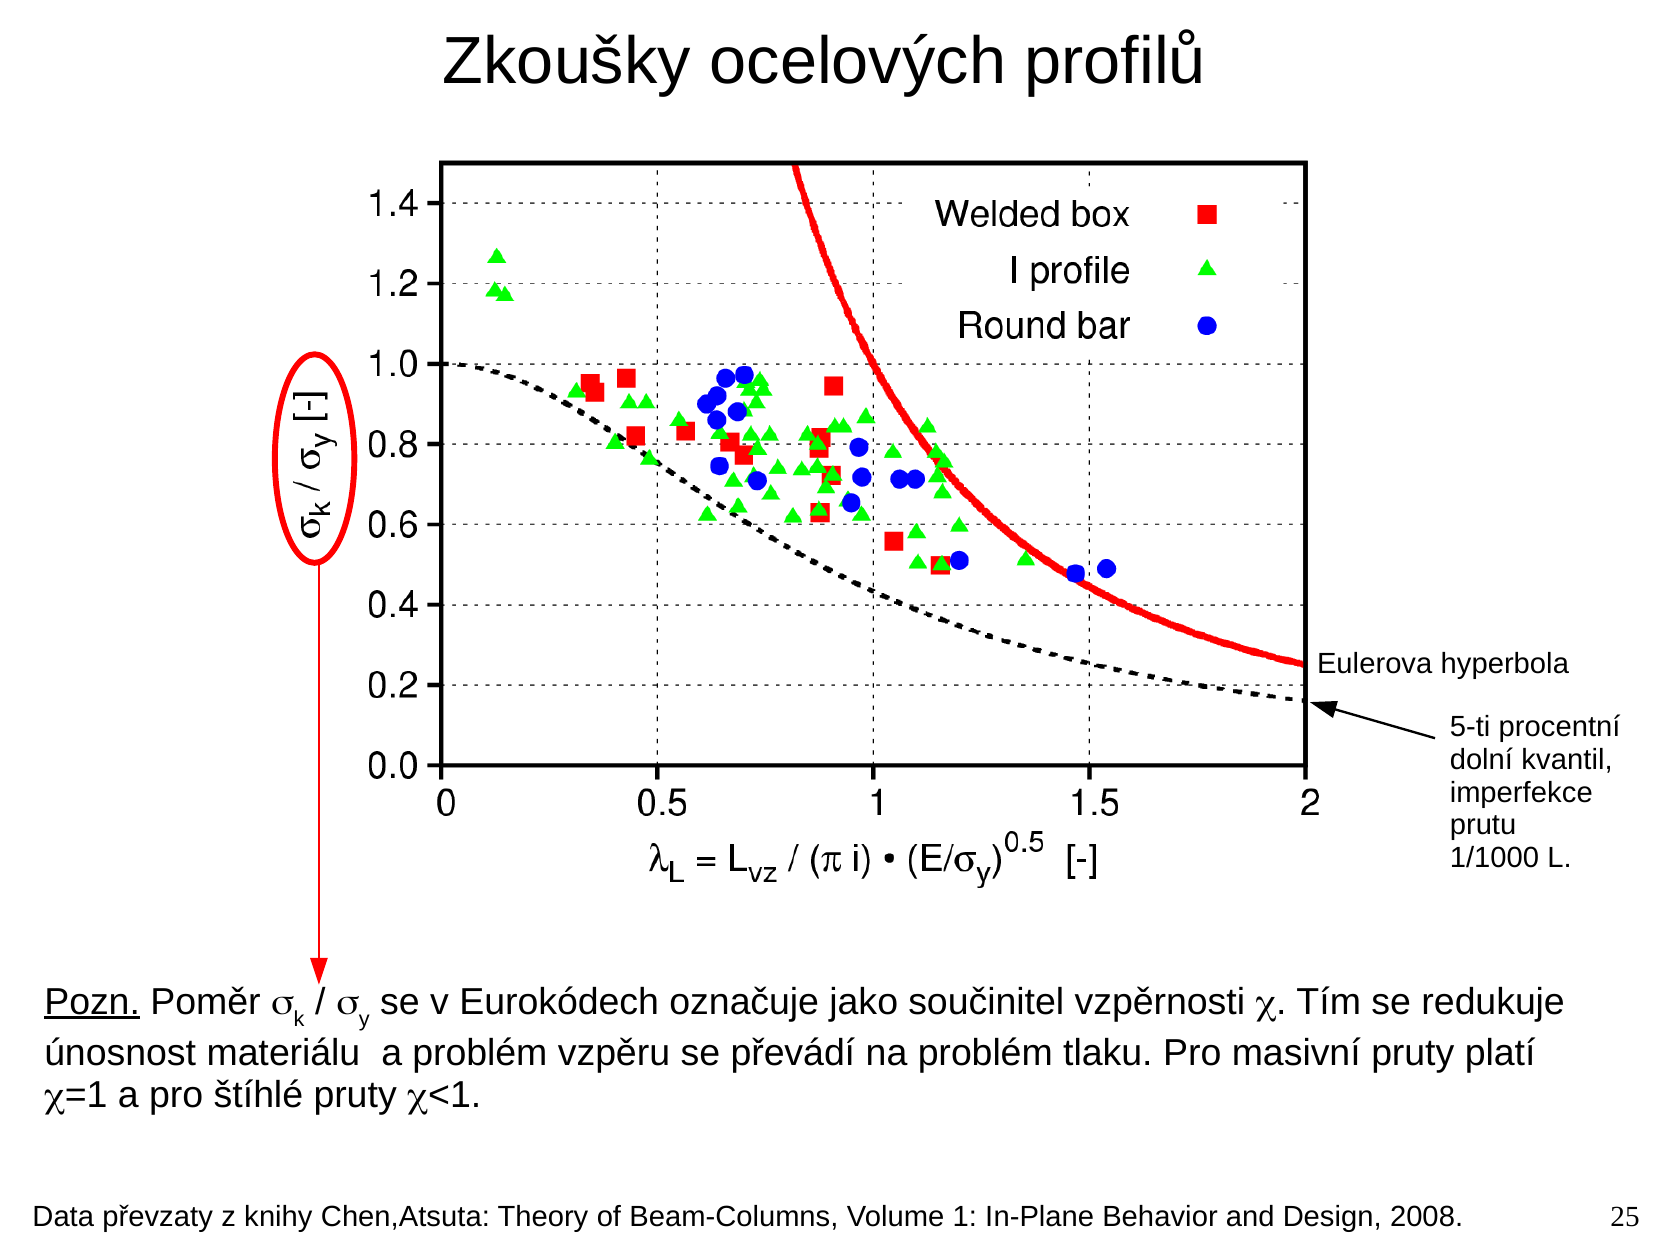

# Zkoušky ocelových profilů
Eulerova hyperbola
5-ti procentní dolní kvantil, imperfekce prutu 1/1000 L.
Pozn. Poměr sk / sy se v Eurokódech označuje jako součinitel vzpěrnosti c. Tím se redukuje únosnost materiálu a problém vzpěru se převádí na problém tlaku. Pro masivní pruty platí c=1 a pro štíhlé pruty c<1.
Data převzaty z knihy Chen,Atsuta: Theory of Beam-Columns, Volume 1: In-Plane Behavior and Design, 2008.
25